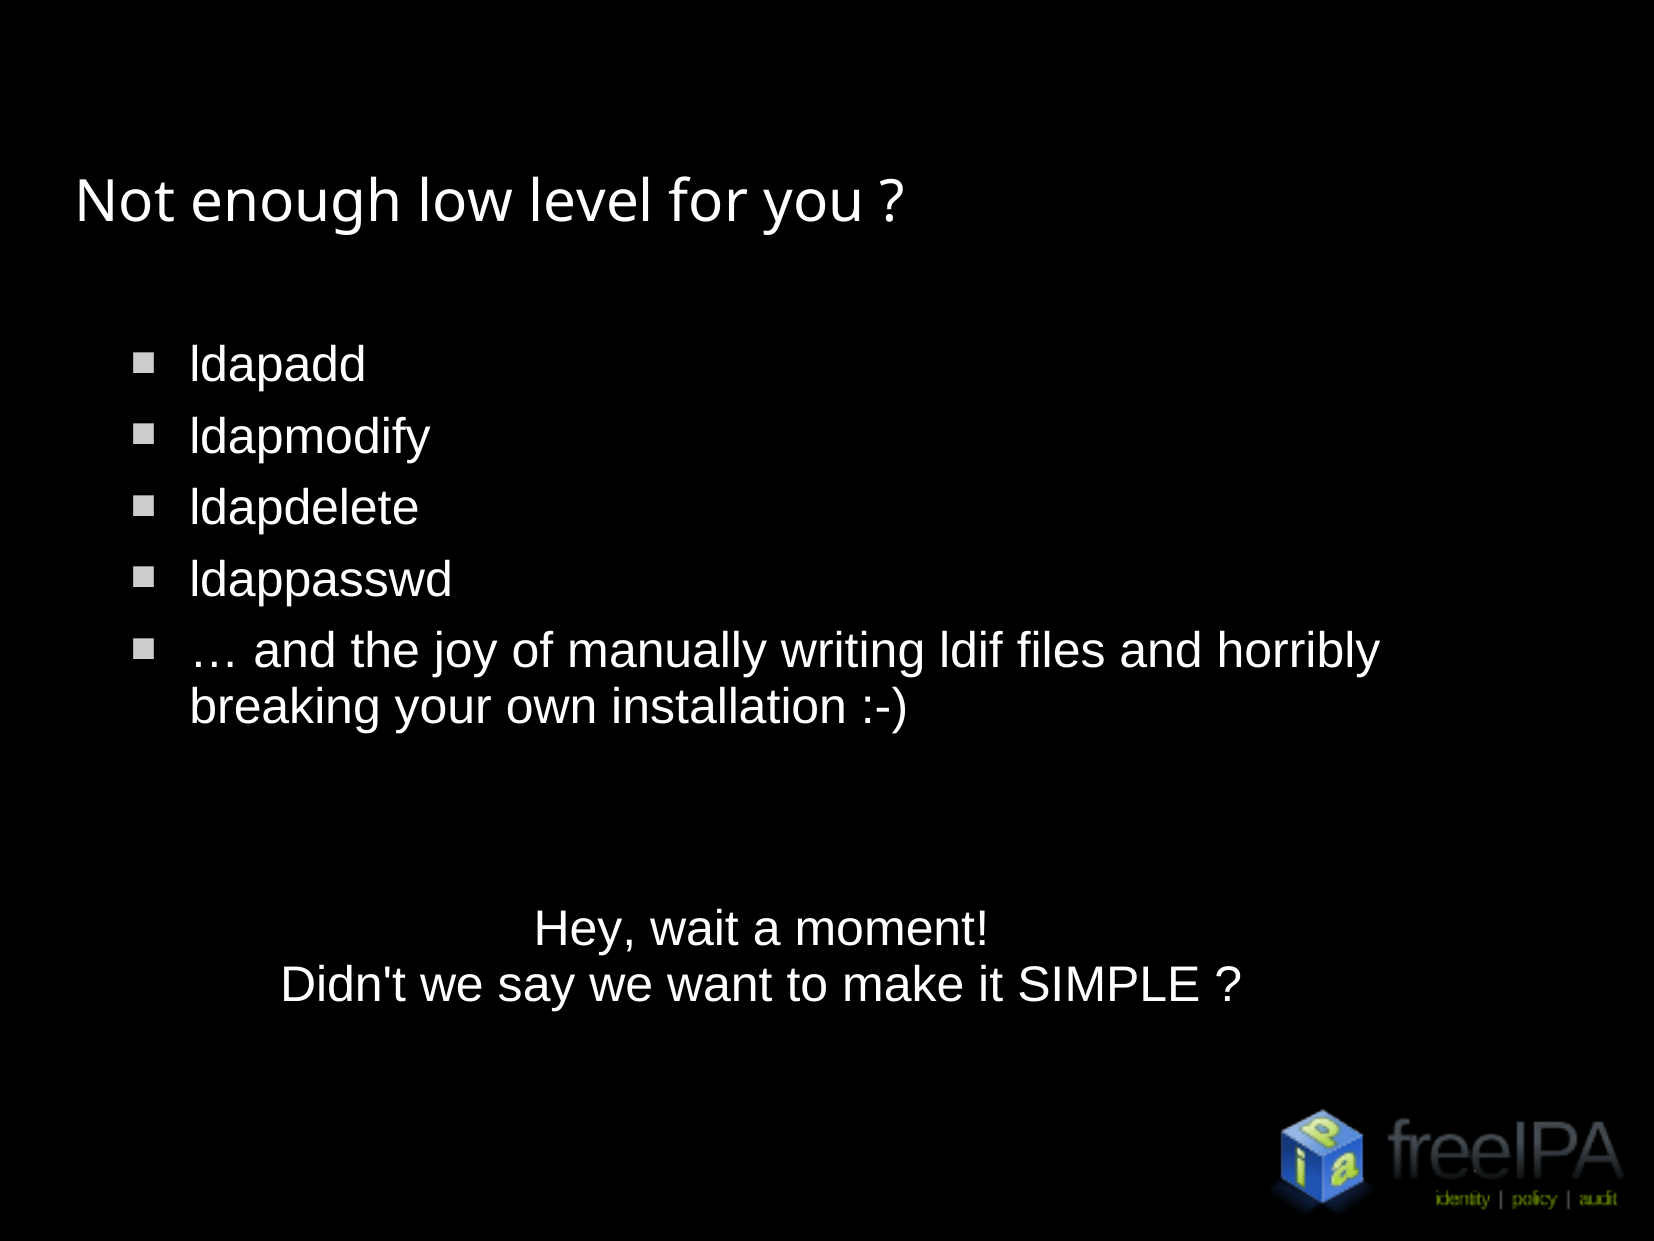

# Not enough low level for you ?
ldapadd
ldapmodify
ldapdelete
ldappasswd
… and the joy of manually writing ldif files and horribly breaking your own installation :-)
Hey, wait a moment!
Didn't we say we want to make it SIMPLE ?